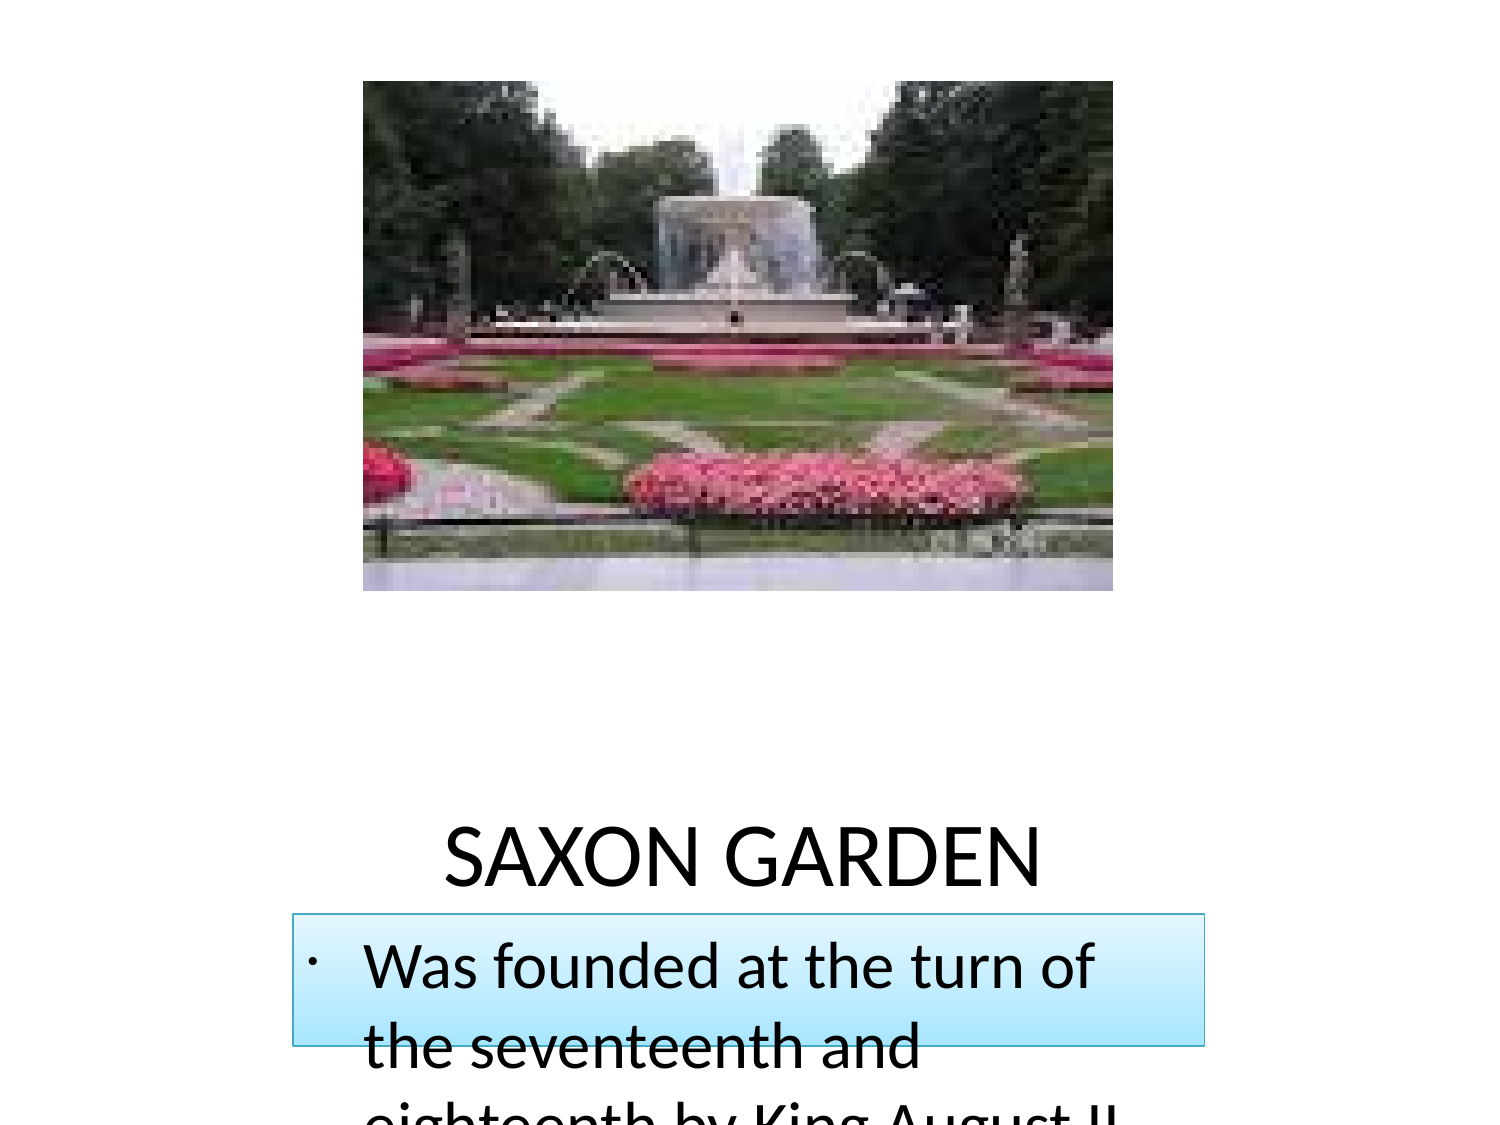

# SAXON GARDEN
Was founded at the turn of the seventeenth and eighteenth by King August II Mocneg.May 1727 was made available to all.